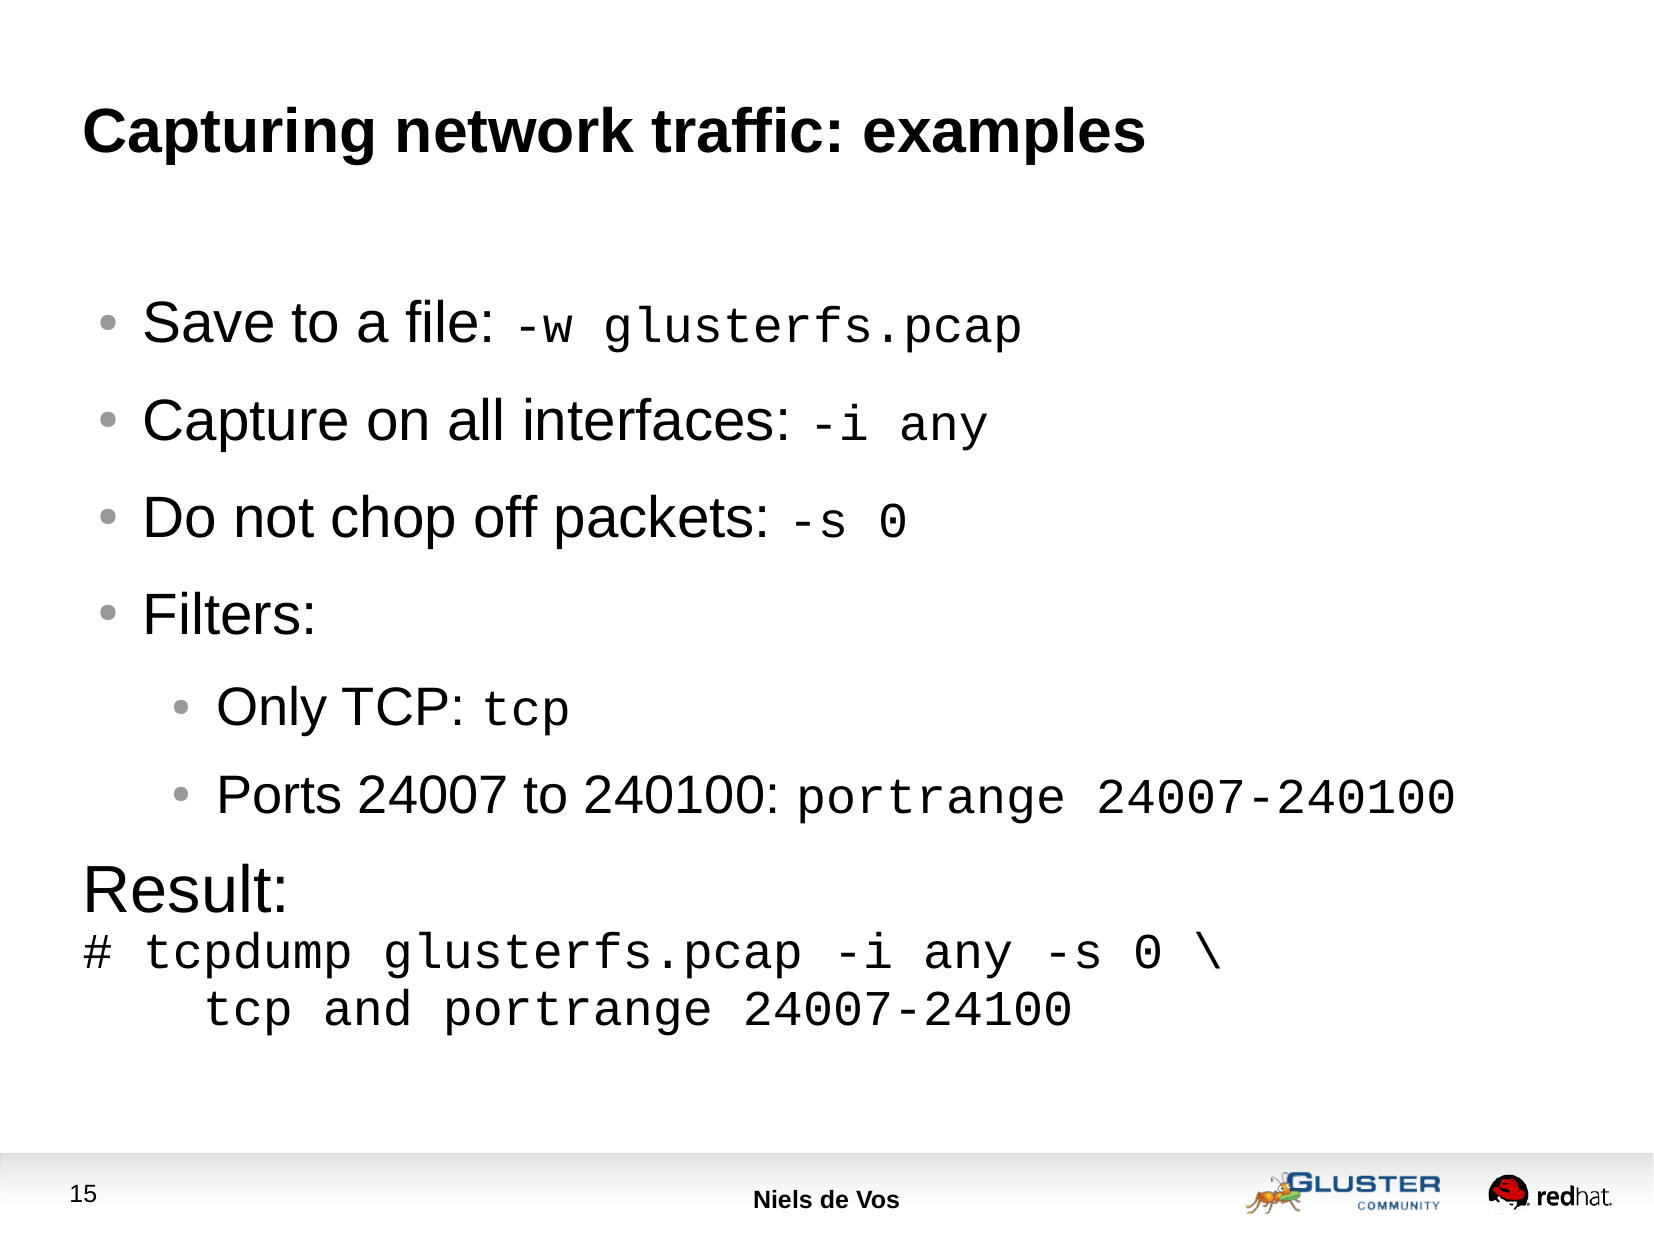

# Capturing network traffic: examples
Save to a file: -w glusterfs.pcap
Capture on all interfaces: -i any
Do not chop off packets: -s 0
Filters:
Only TCP: tcp
Ports 24007 to 240100: portrange 24007-240100
Result:
# tcpdump glusterfs.pcap -i any -s 0 \
 tcp and portrange 24007-24100